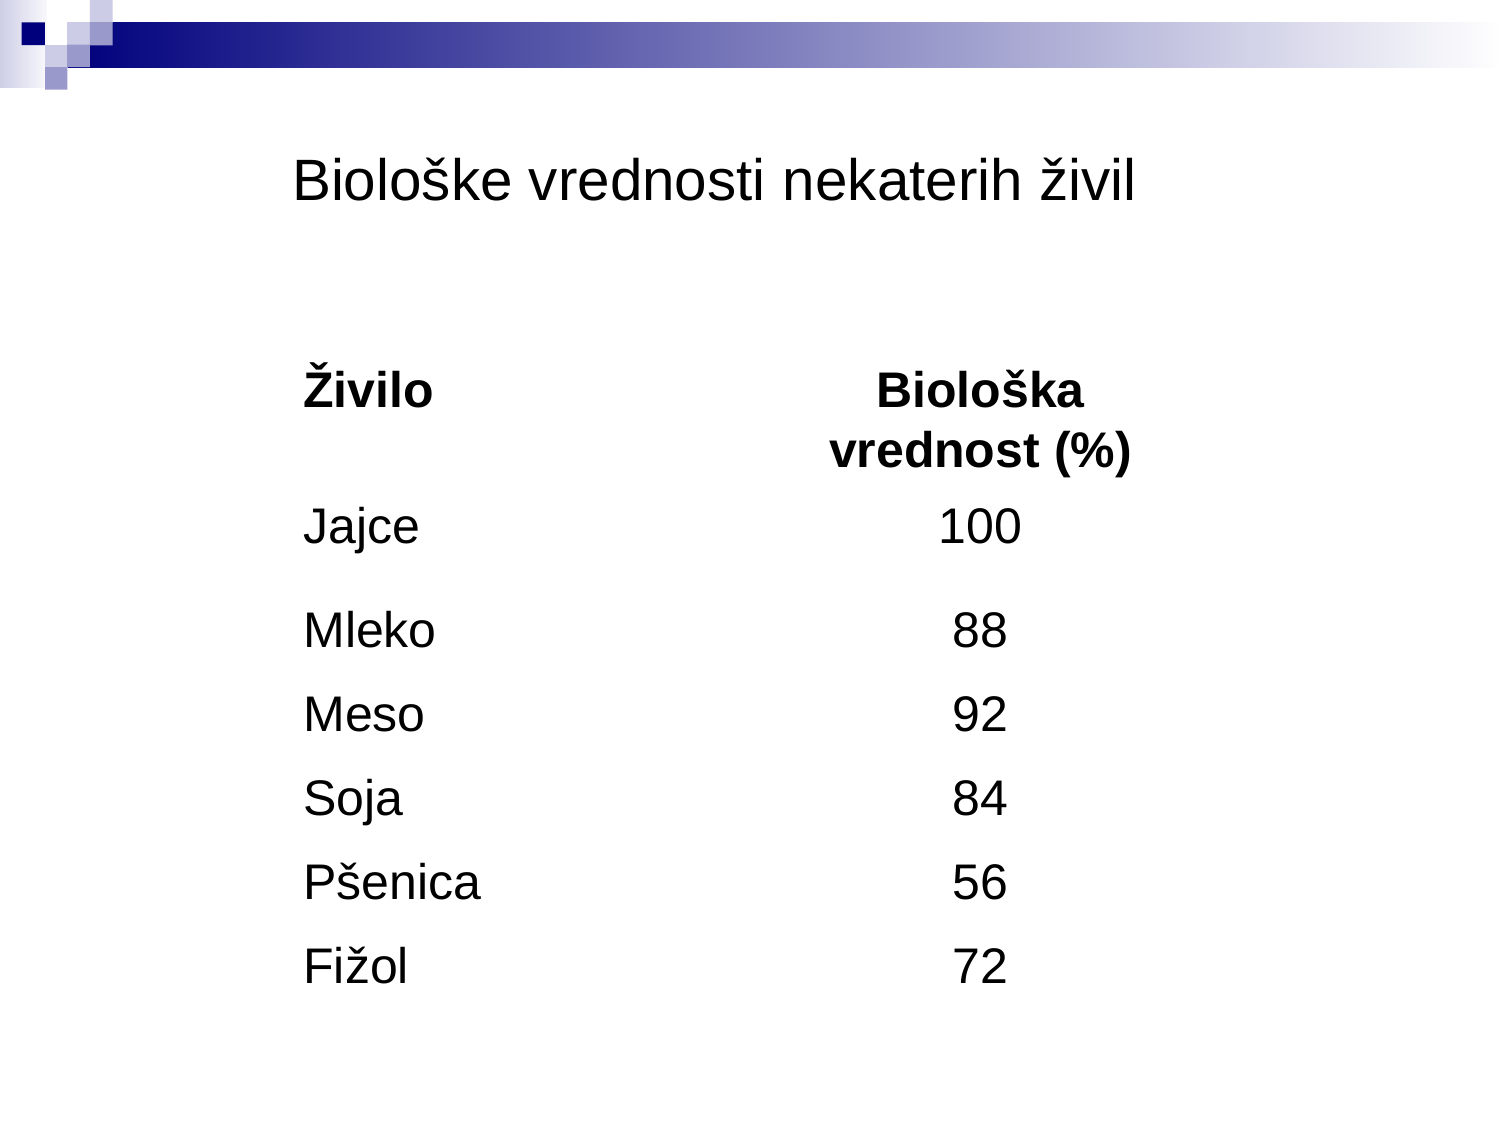

Biološke vrednosti nekaterih živil
| Živilo | Biološka vrednost (%) |
| --- | --- |
| Jajce | 100 |
| Mleko | 88 |
| Meso | 92 |
| Soja | 84 |
| Pšenica | 56 |
| Fižol | 72 |